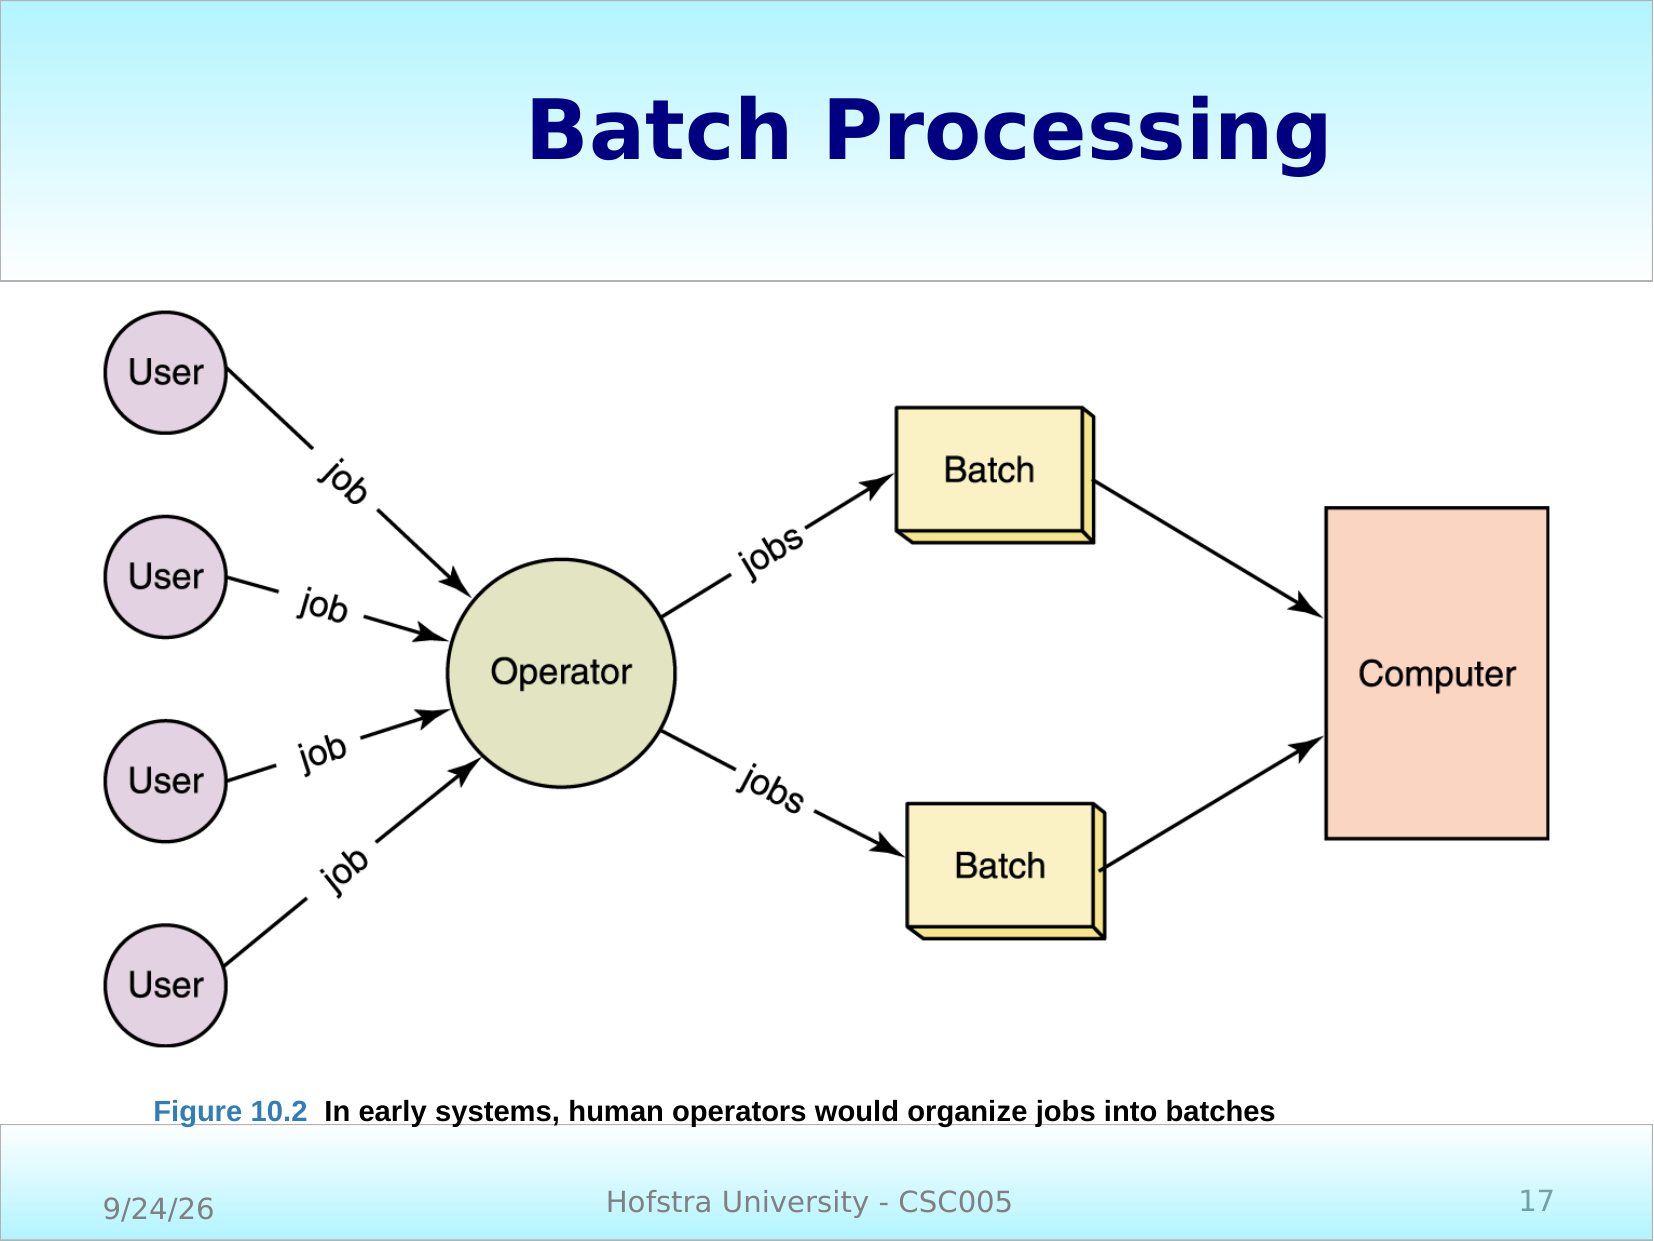

# Batch Processing
Figure 10.2 In early systems, human operators would organize jobs into batches
17
Hofstra University - CSC005